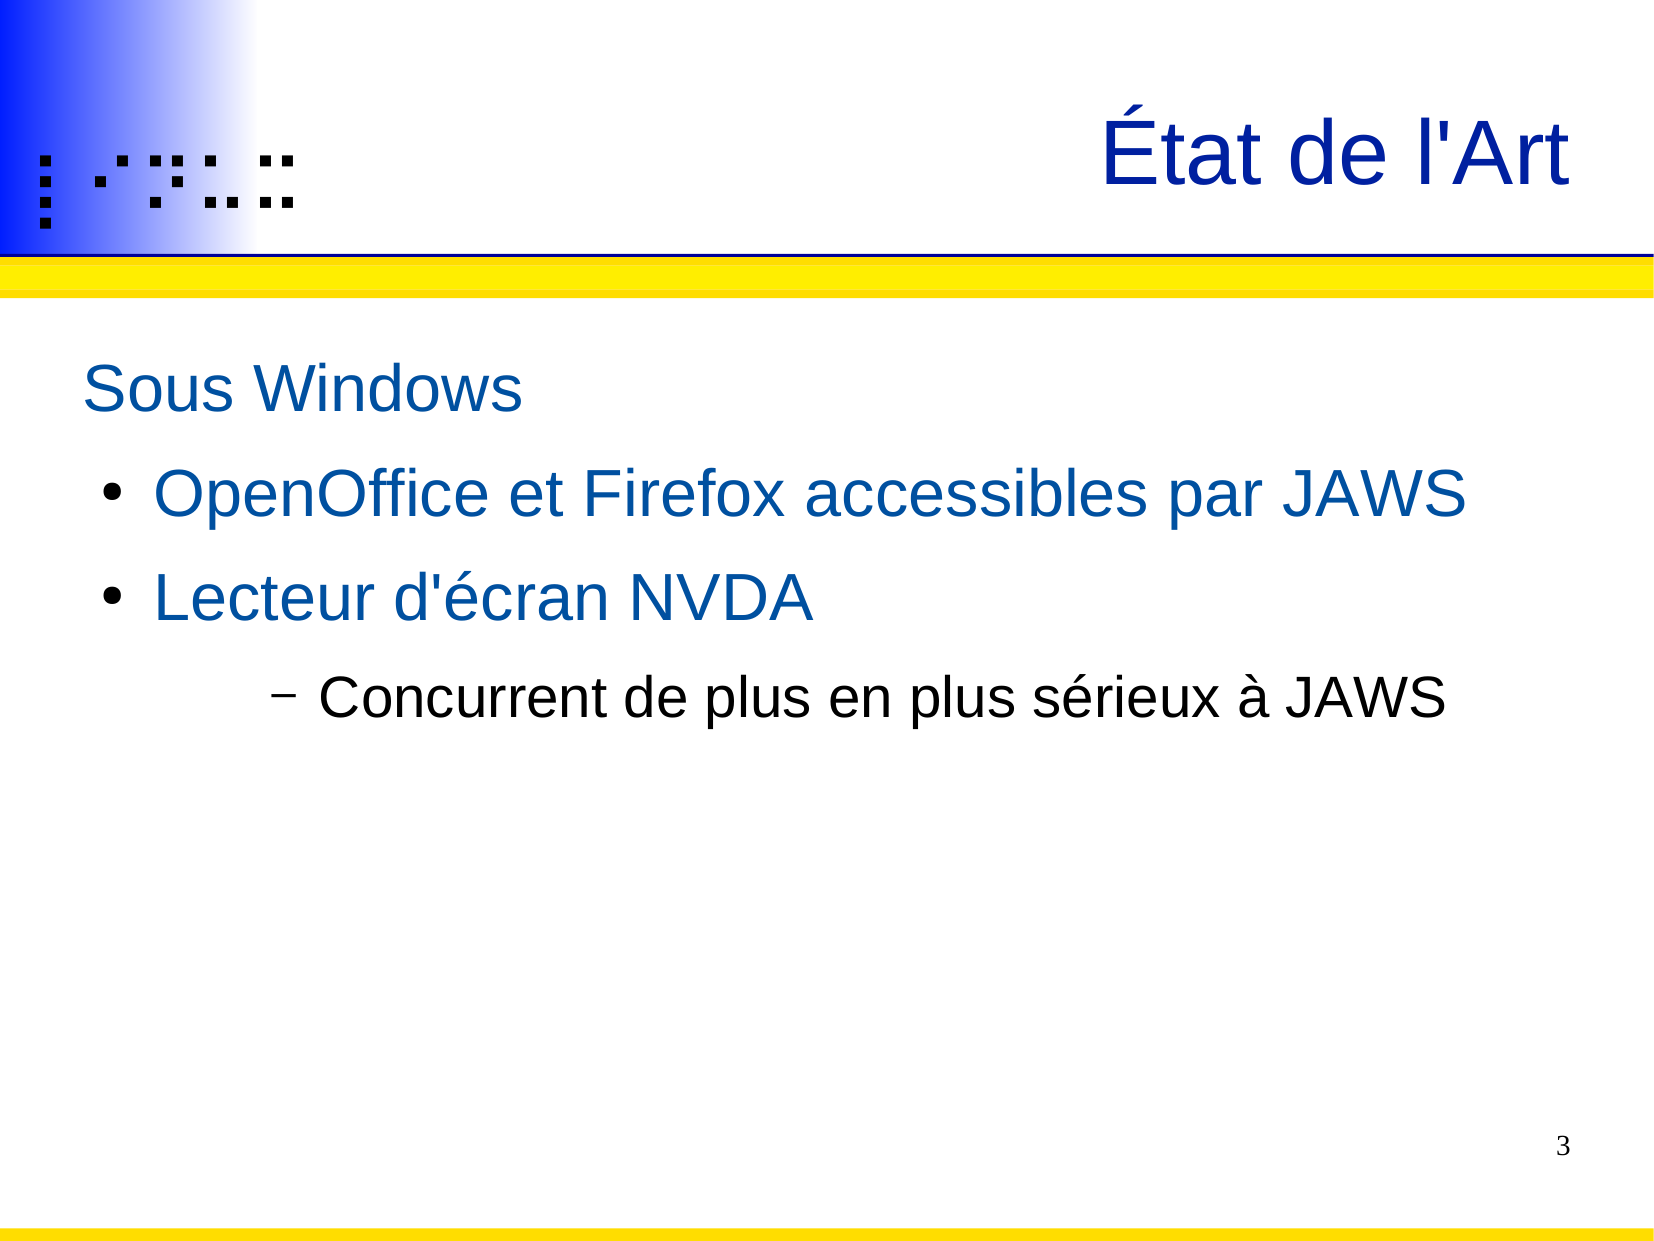

# État de l'Art
Sous Windows
OpenOffice et Firefox accessibles par JAWS
Lecteur d'écran NVDA
Concurrent de plus en plus sérieux à JAWS
3